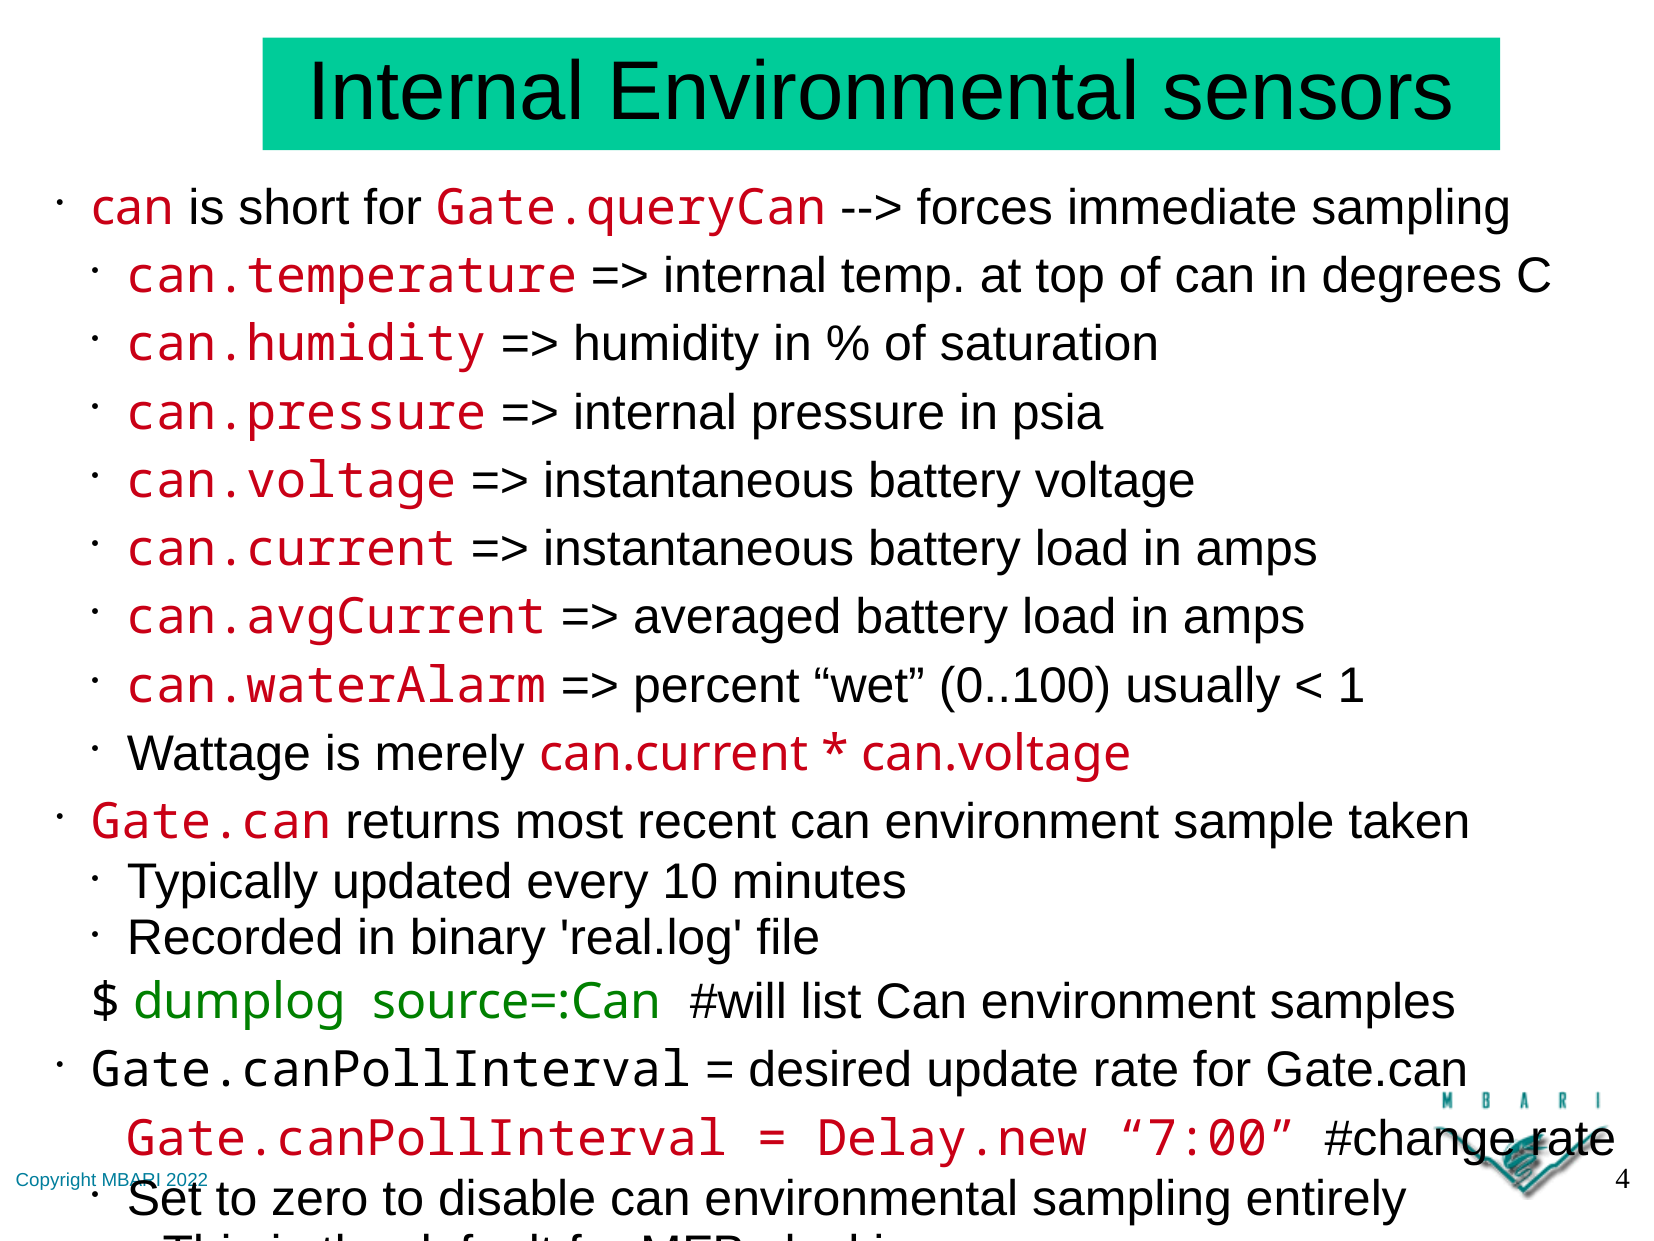

Internal Environmental sensors
can is short for Gate.queryCan --> forces immediate sampling
can.temperature => internal temp. at top of can in degrees C
can.humidity => humidity in % of saturation
can.pressure => internal pressure in psia
can.voltage => instantaneous battery voltage
can.current => instantaneous battery load in amps
can.avgCurrent => averaged battery load in amps
can.waterAlarm => percent “wet” (0..100) usually < 1
Wattage is merely can.current * can.voltage
Gate.can returns most recent can environment sample taken
Typically updated every 10 minutes
Recorded in binary 'real.log' file
$ dumplog source=:Can #will list Can environment samples
Gate.canPollInterval = desired update rate for Gate.can
Gate.canPollInterval = Delay.new “7:00” #change rate
Set to zero to disable can environmental sampling entirely
This is the default for MFBs lacking can env sensors.
4